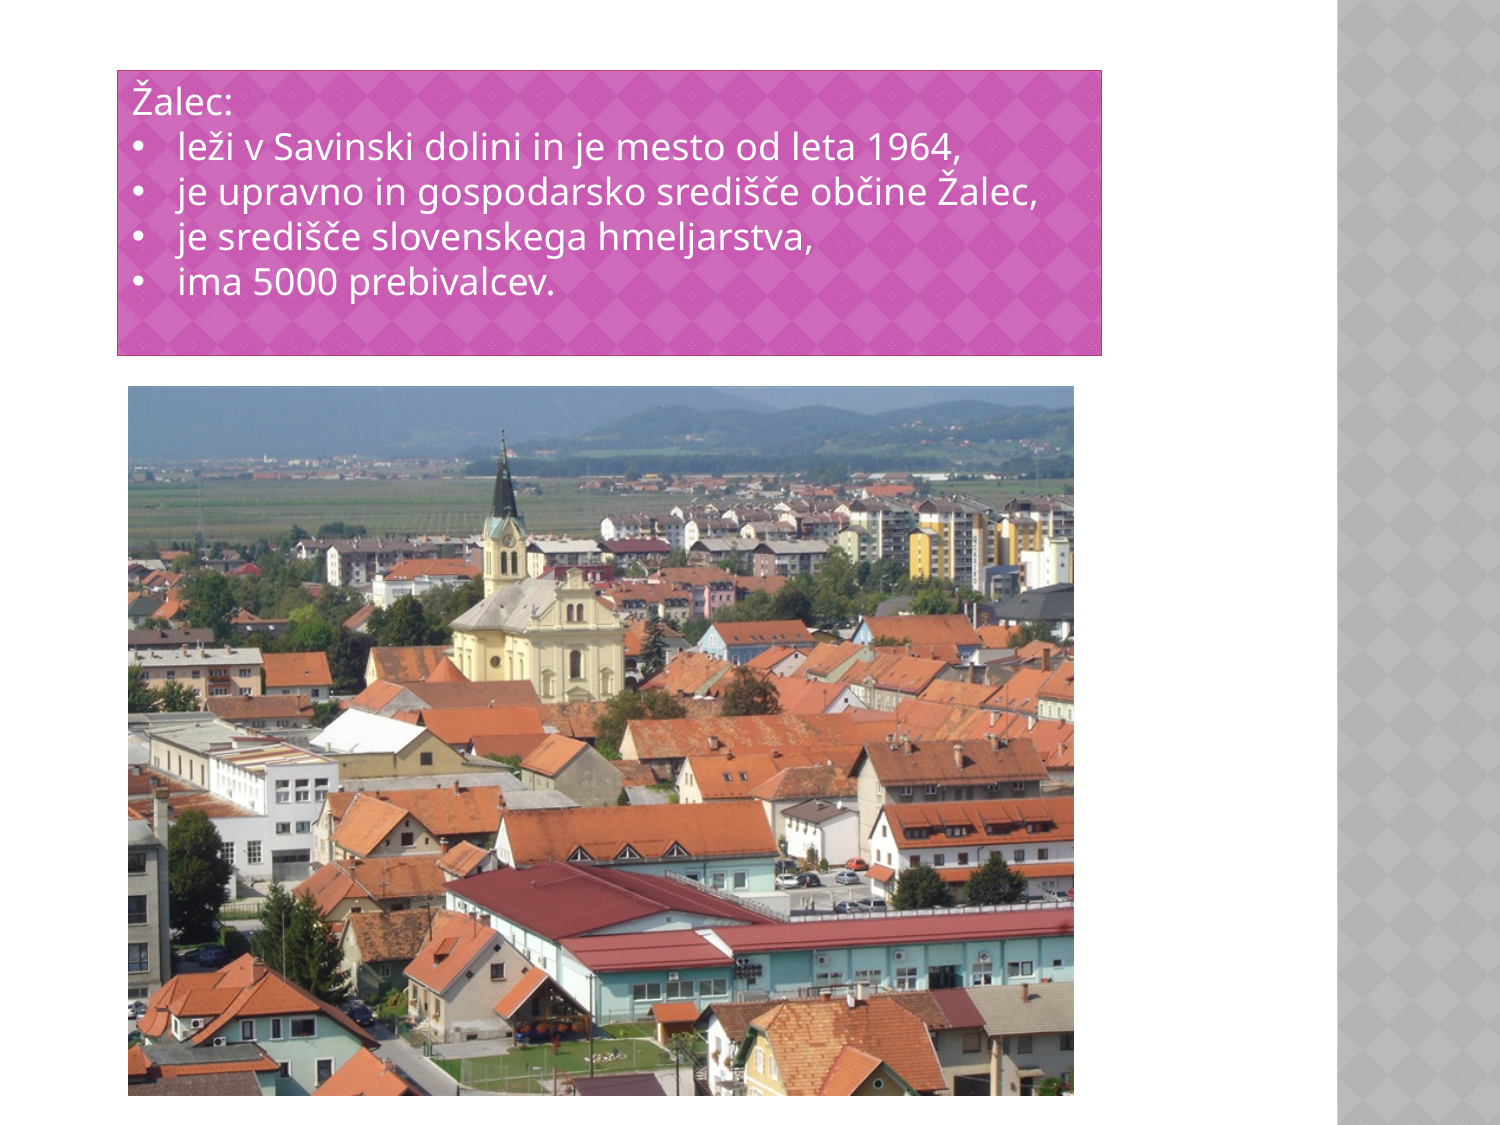

Žalec:
 leži v Savinski dolini in je mesto od leta 1964,
 je upravno in gospodarsko središče občine Žalec,
 je središče slovenskega hmeljarstva,
 ima 5000 prebivalcev.